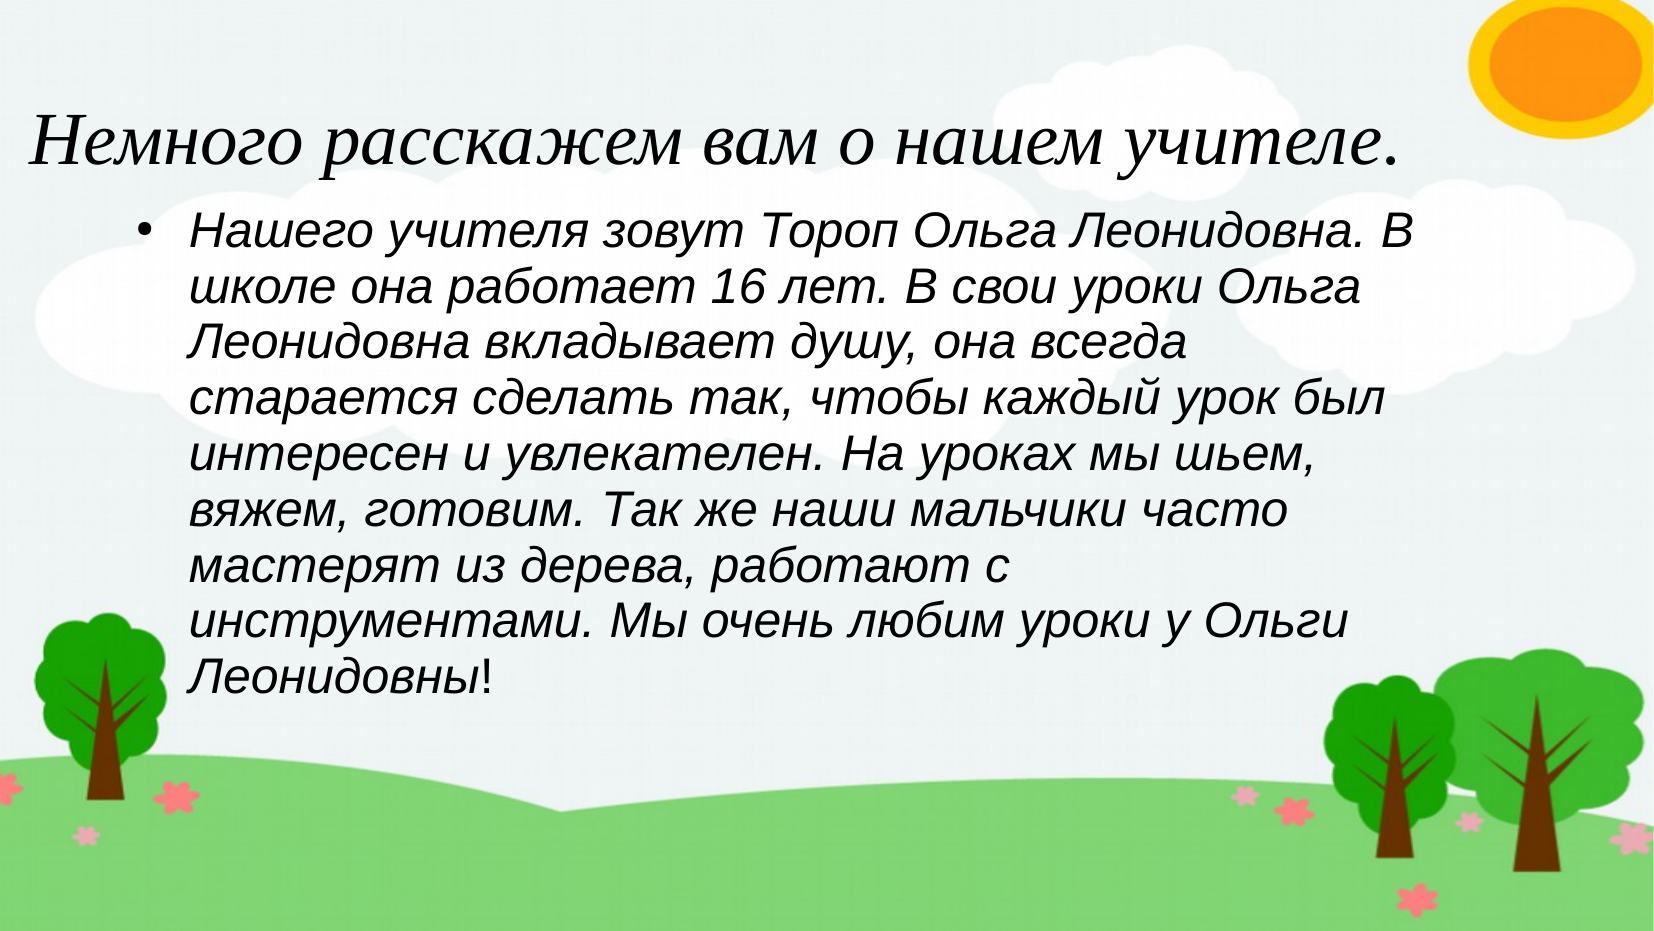

# Немного расскажем вам о нашем учителе.
Нашего учителя зовут Тороп Ольга Леонидовна. В школе она работает 16 лет. В свои уроки Ольга Леонидовна вкладывает душу, она всегда старается сделать так, чтобы каждый урок был интересен и увлекателен. На уроках мы шьем, вяжем, готовим. Так же наши мальчики часто мастерят из дерева, работают с инструментами. Мы очень любим уроки у Ольги Леонидовны!